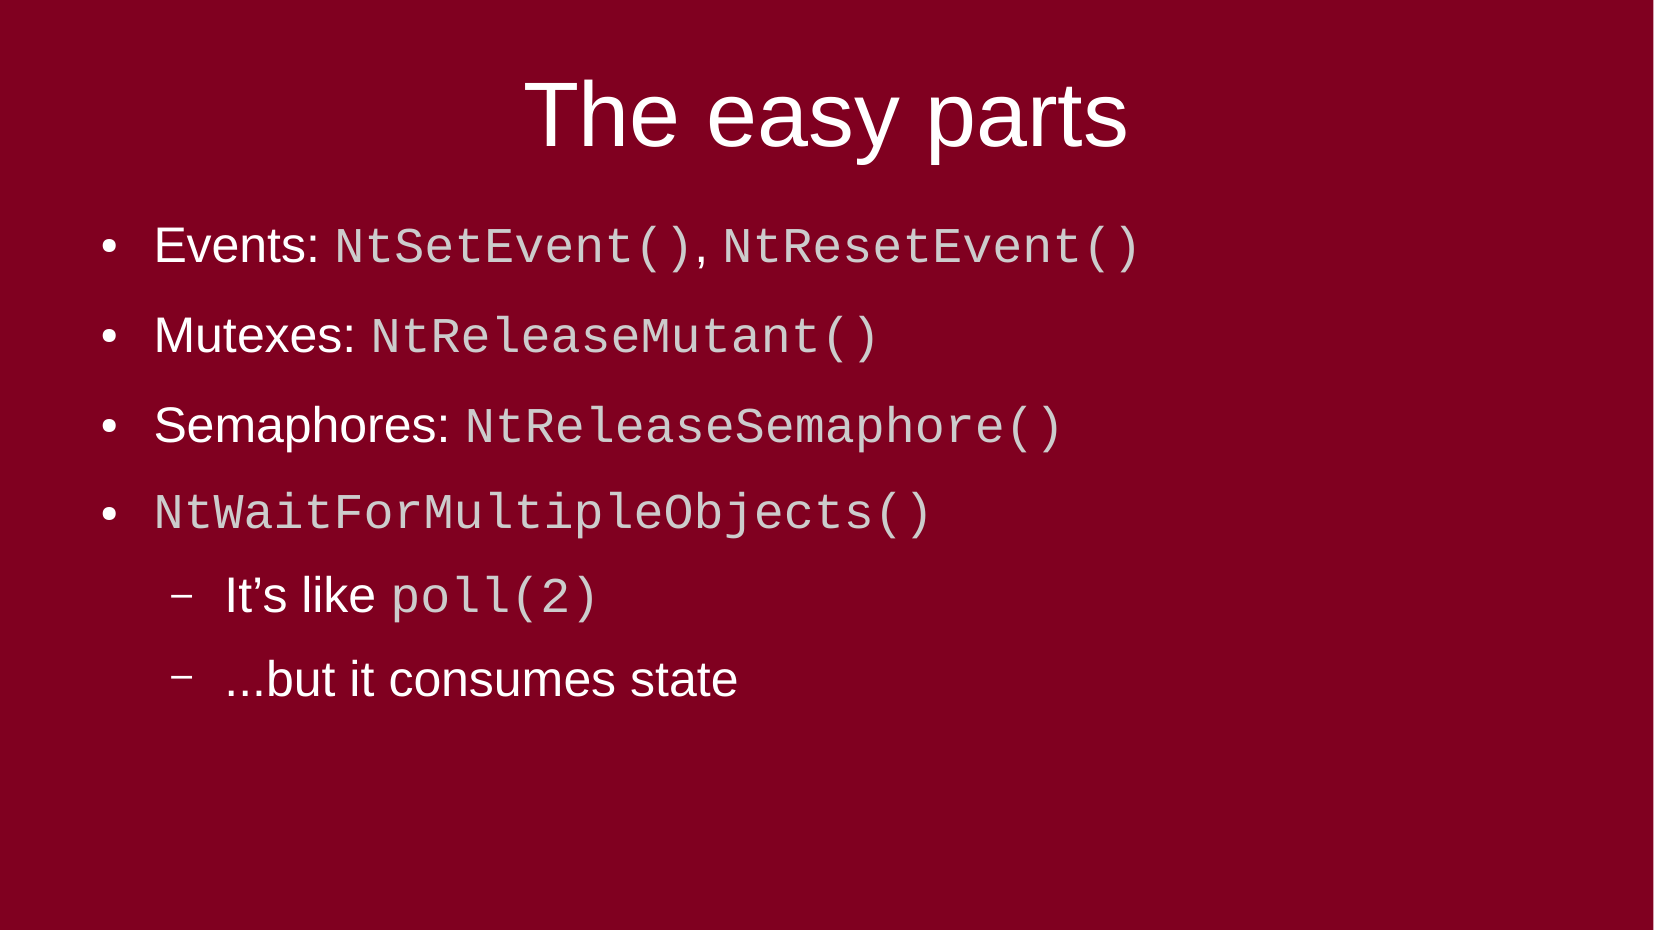

# The easy parts
Events: NtSetEvent(), NtResetEvent()
Mutexes: NtReleaseMutant()
Semaphores: NtReleaseSemaphore()
NtWaitForMultipleObjects()
It’s like poll(2)
...but it consumes state